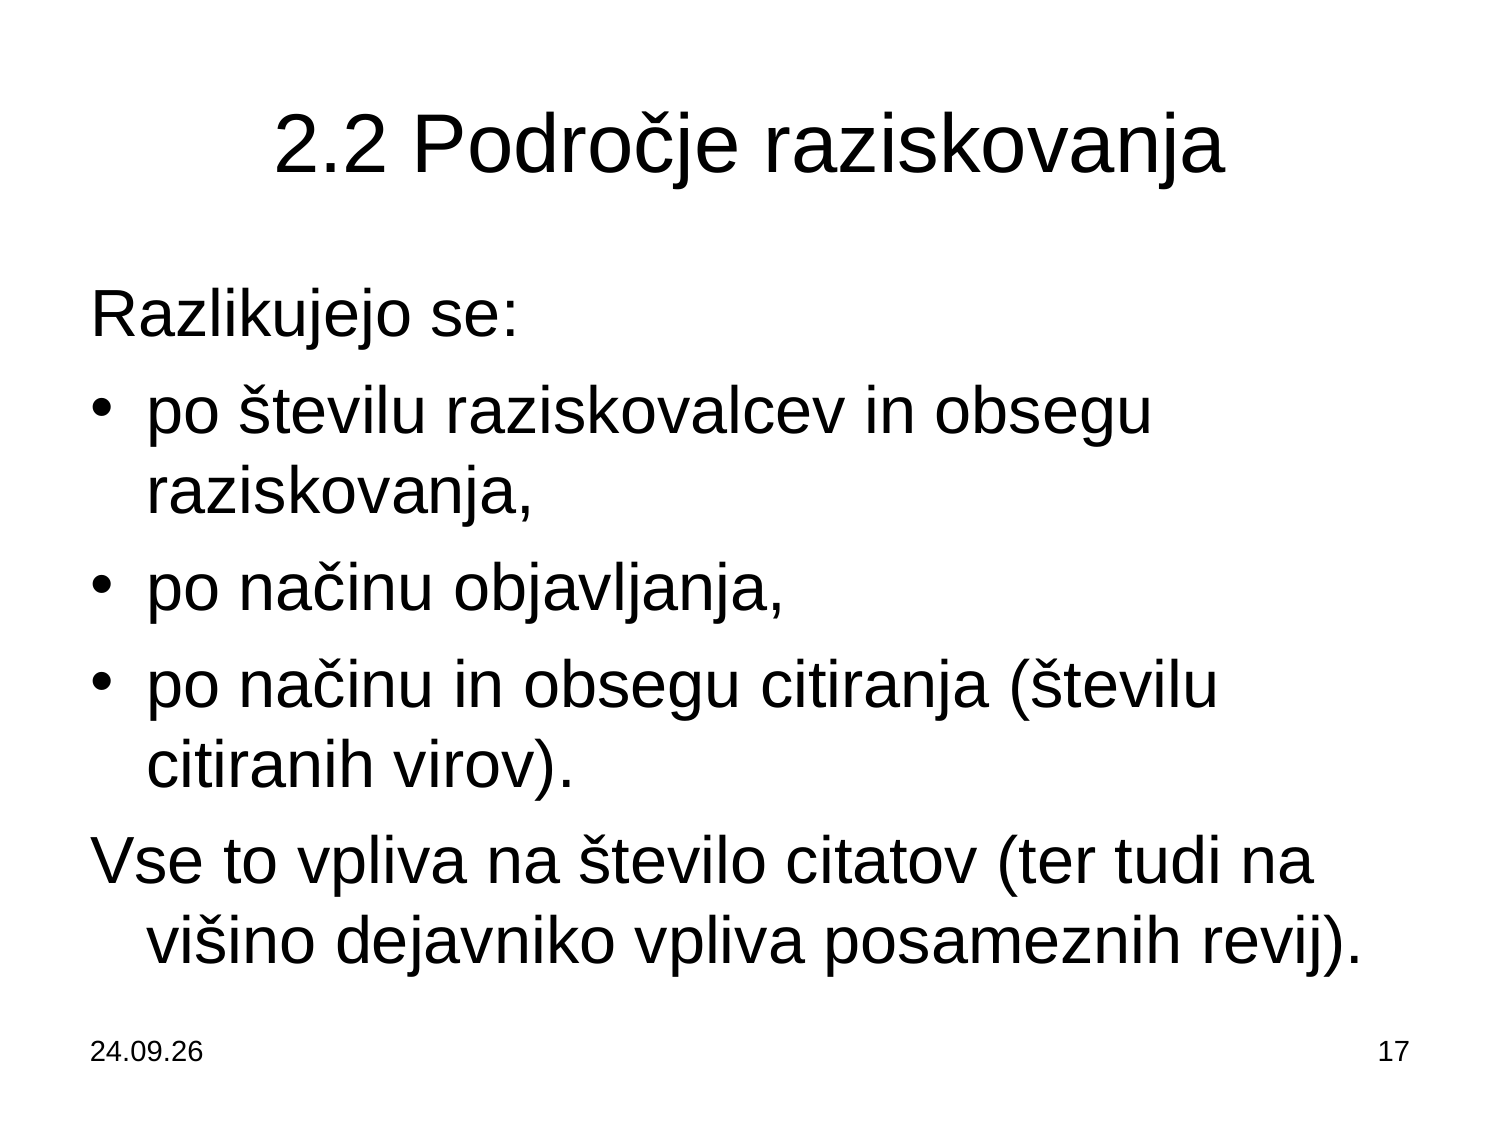

# 2.2 Področje raziskovanja
Razlikujejo se:
po številu raziskovalcev in obsegu raziskovanja,
po načinu objavljanja,
po načinu in obsegu citiranja (številu citiranih virov).
Vse to vpliva na število citatov (ter tudi na višino dejavniko vpliva posameznih revij).